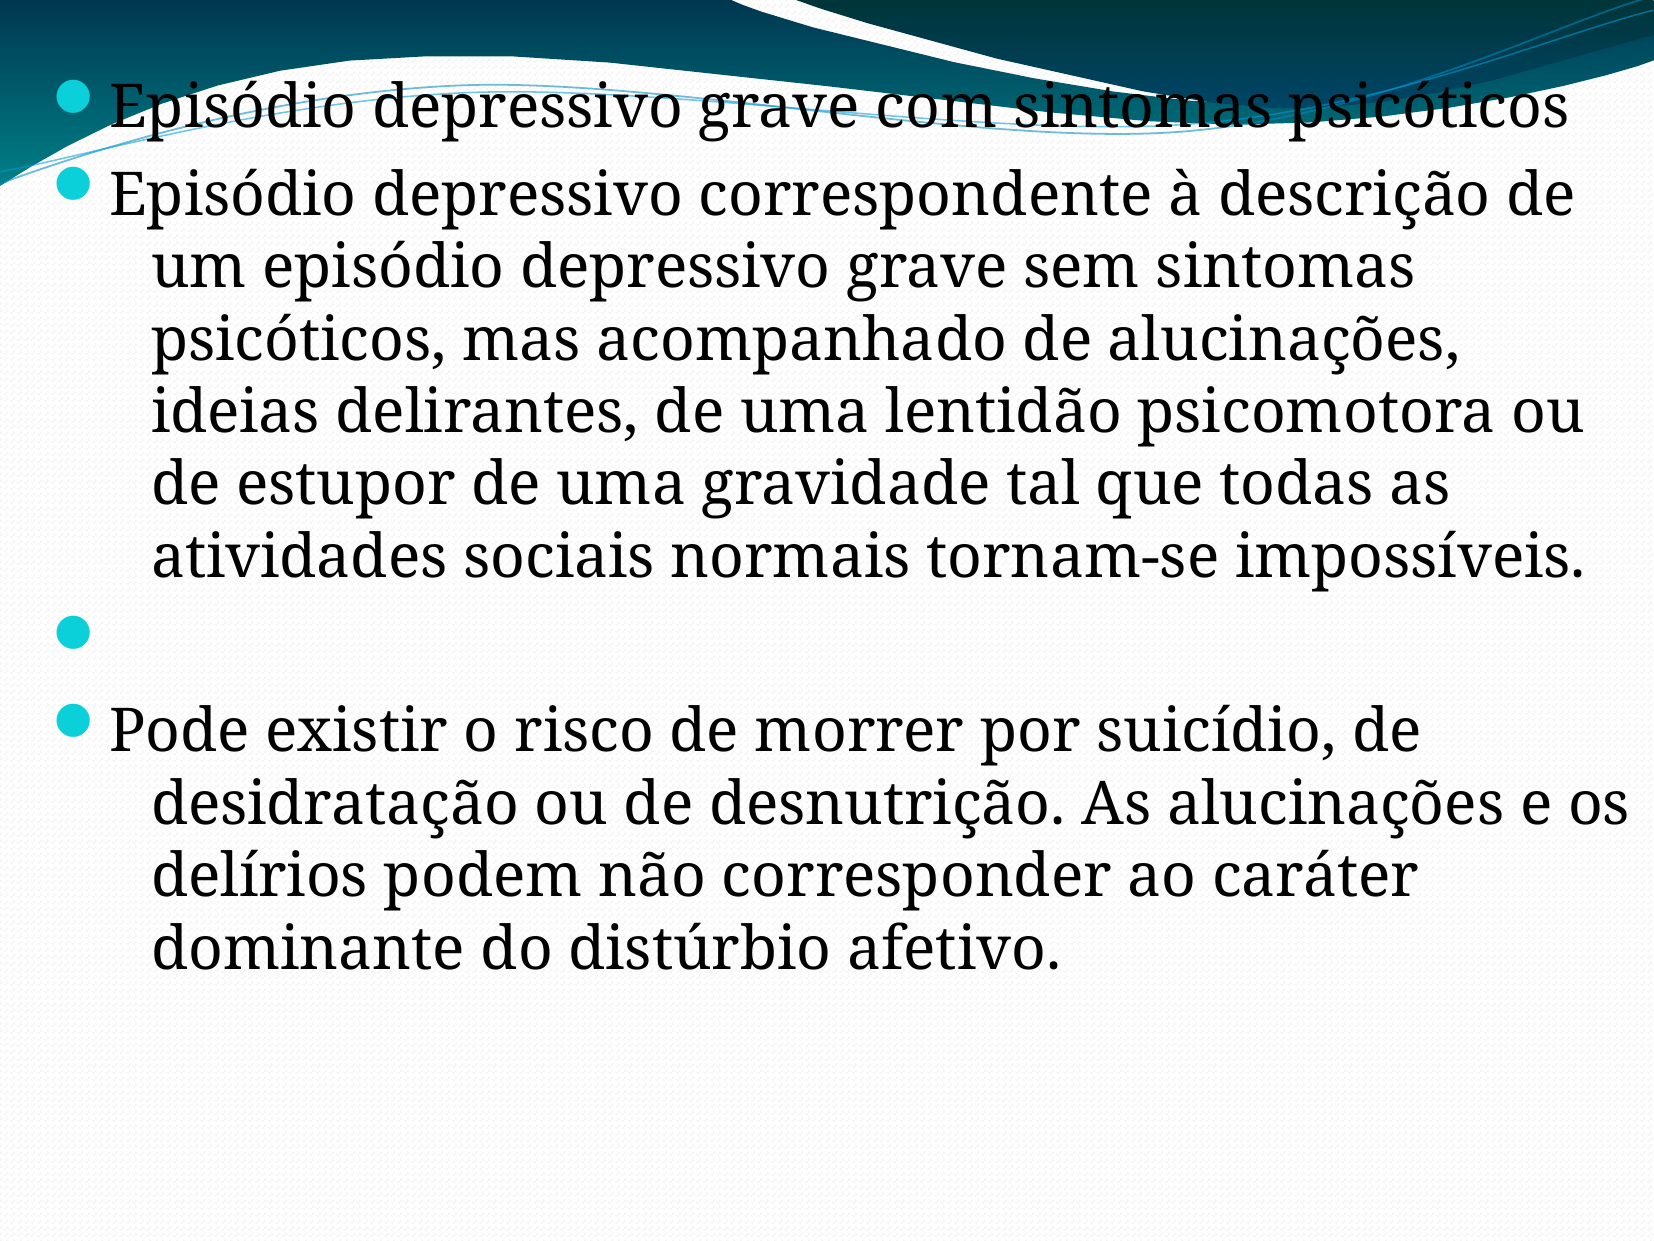

# Episódio depressivo grave com sintomas psicóticos
Episódio depressivo correspondente à descrição de um episódio depressivo grave sem sintomas psicóticos, mas acompanhado de alucinações, ideias delirantes, de uma lentidão psicomotora ou de estupor de uma gravidade tal que todas as atividades sociais normais tornam-se impossíveis.
Pode existir o risco de morrer por suicídio, de desidratação ou de desnutrição. As alucinações e os delírios podem não corresponder ao caráter dominante do distúrbio afetivo.